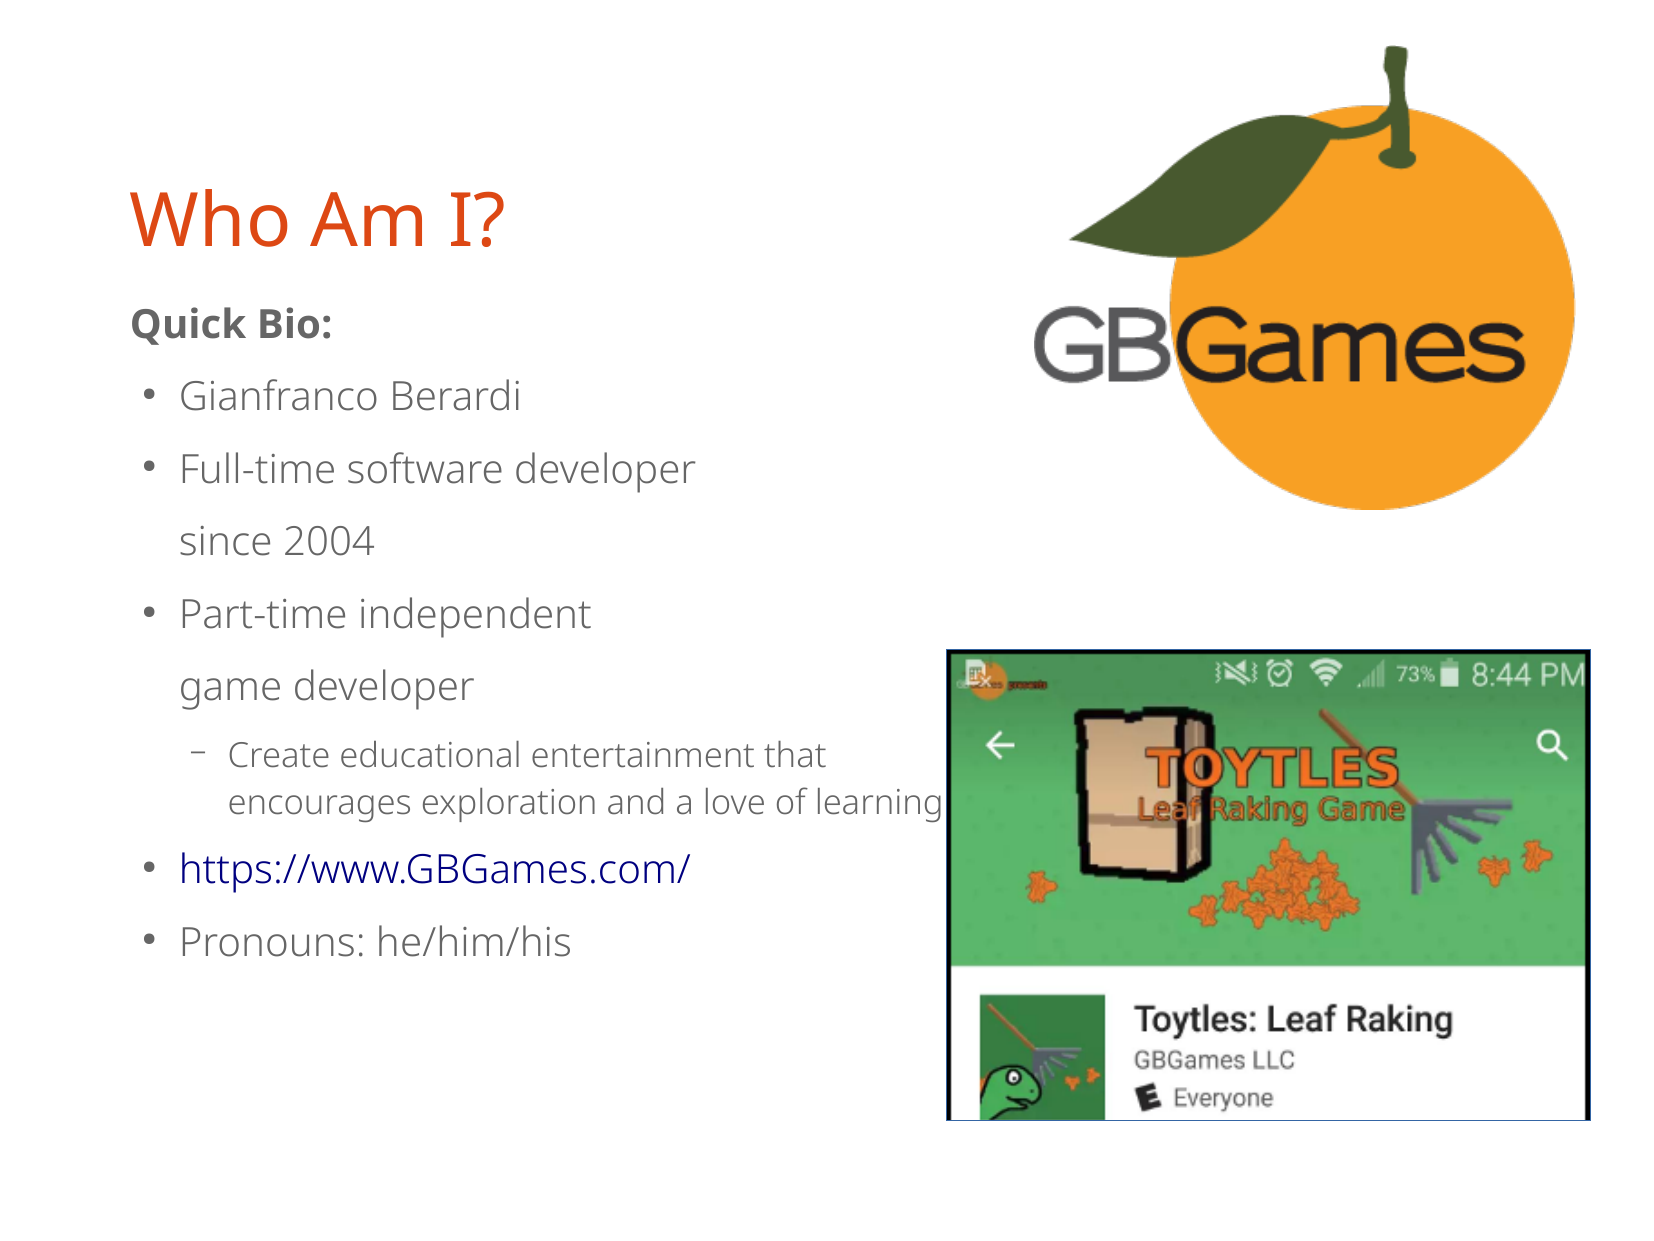

# Who Am I?
Quick Bio:
Gianfranco Berardi
Full-time software developer
since 2004
Part-time independent
game developer
Create educational entertainment that encourages exploration and a love of learning
https://www.GBGames.com/
Pronouns: he/him/his